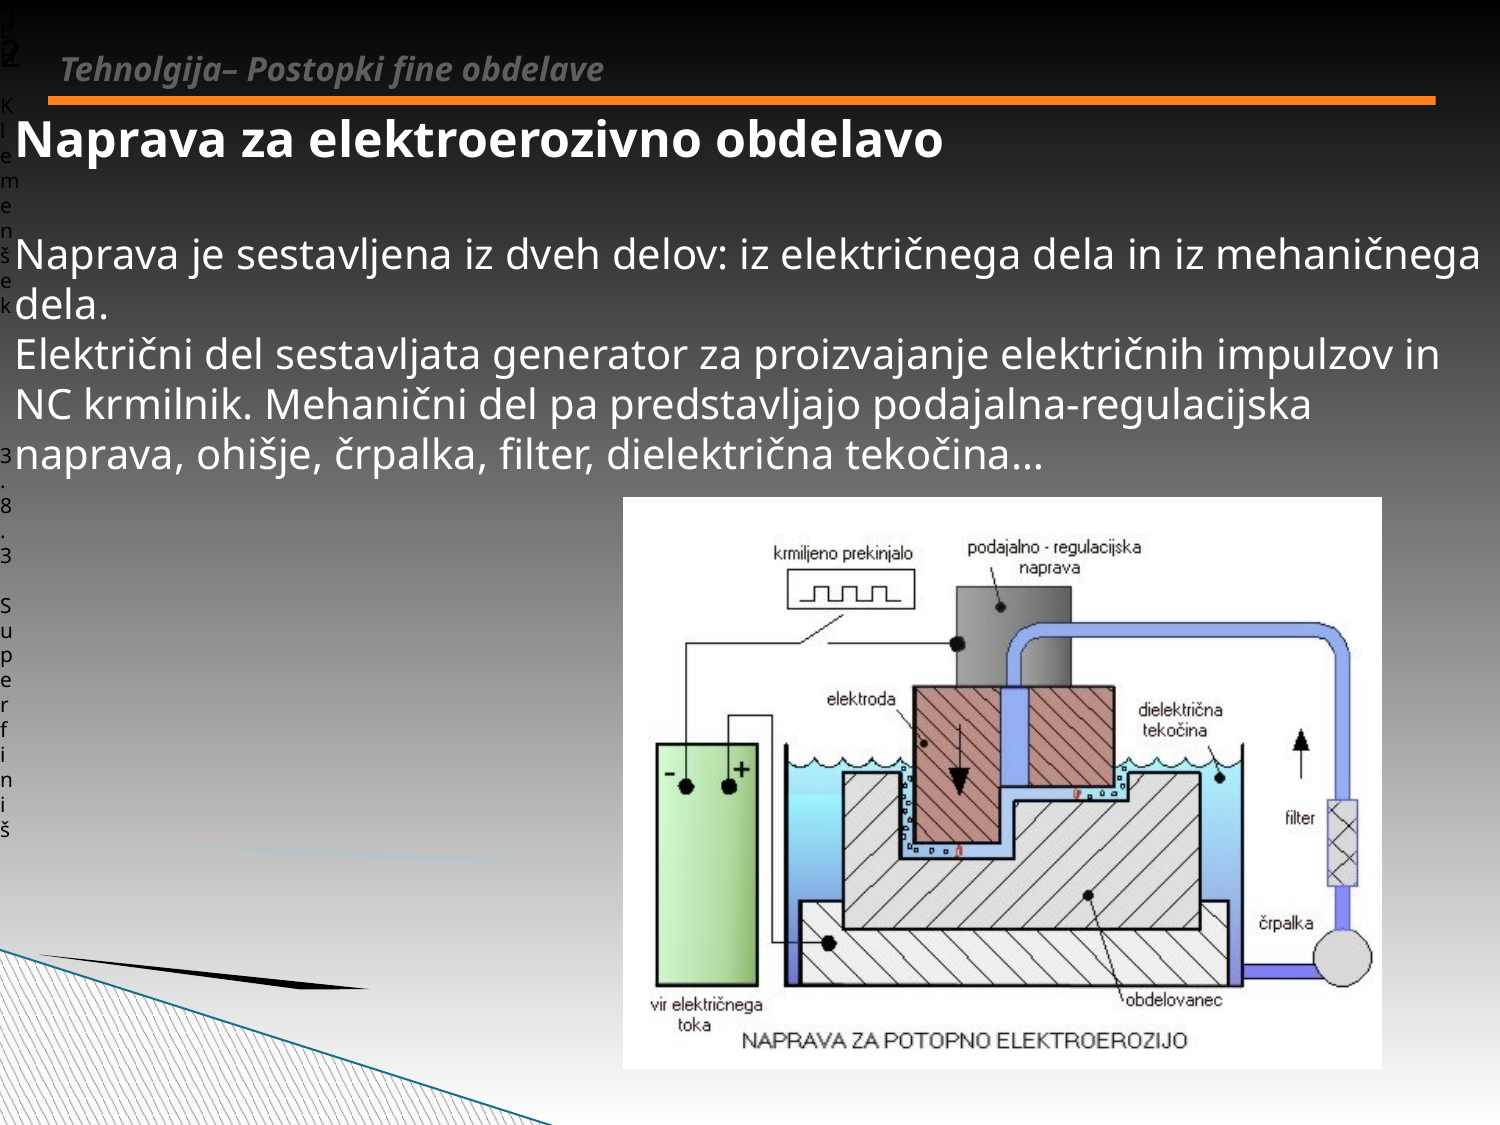

TEH Klemenšek 3.8.3 Superfiniš
Naprava za elektroerozivno obdelavo
Naprava je sestavljena iz dveh delov: iz električnega dela in iz mehaničnega dela.
Električni del sestavljata generator za proizvajanje električnih impulzov in NC krmilnik. Mehanični del pa predstavljajo podajalna-regulacijska naprava, ohišje, črpalka, filter, dielektrična tekočina…